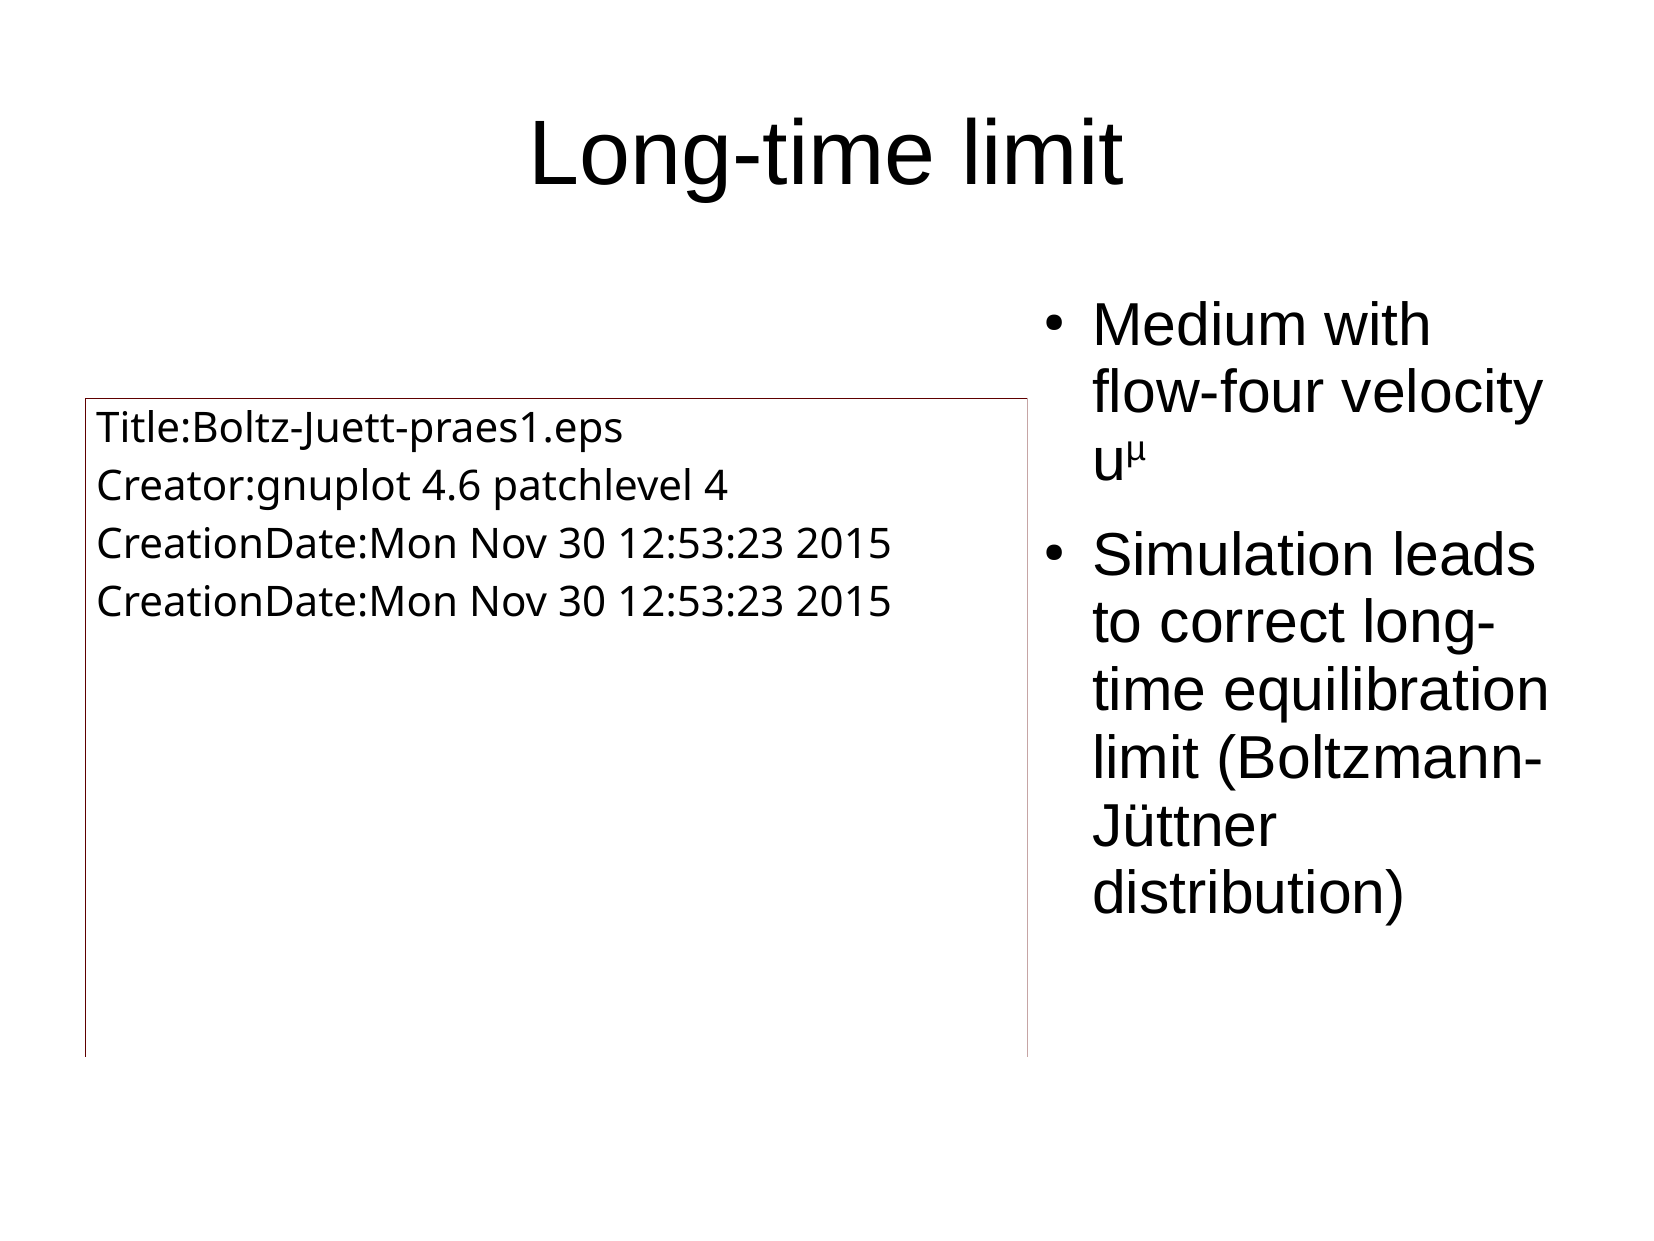

# Long-time limit
Medium with flow-four velocity uµ
Simulation leads to correct long-time equilibration limit (Boltzmann-Jüttner distribution)